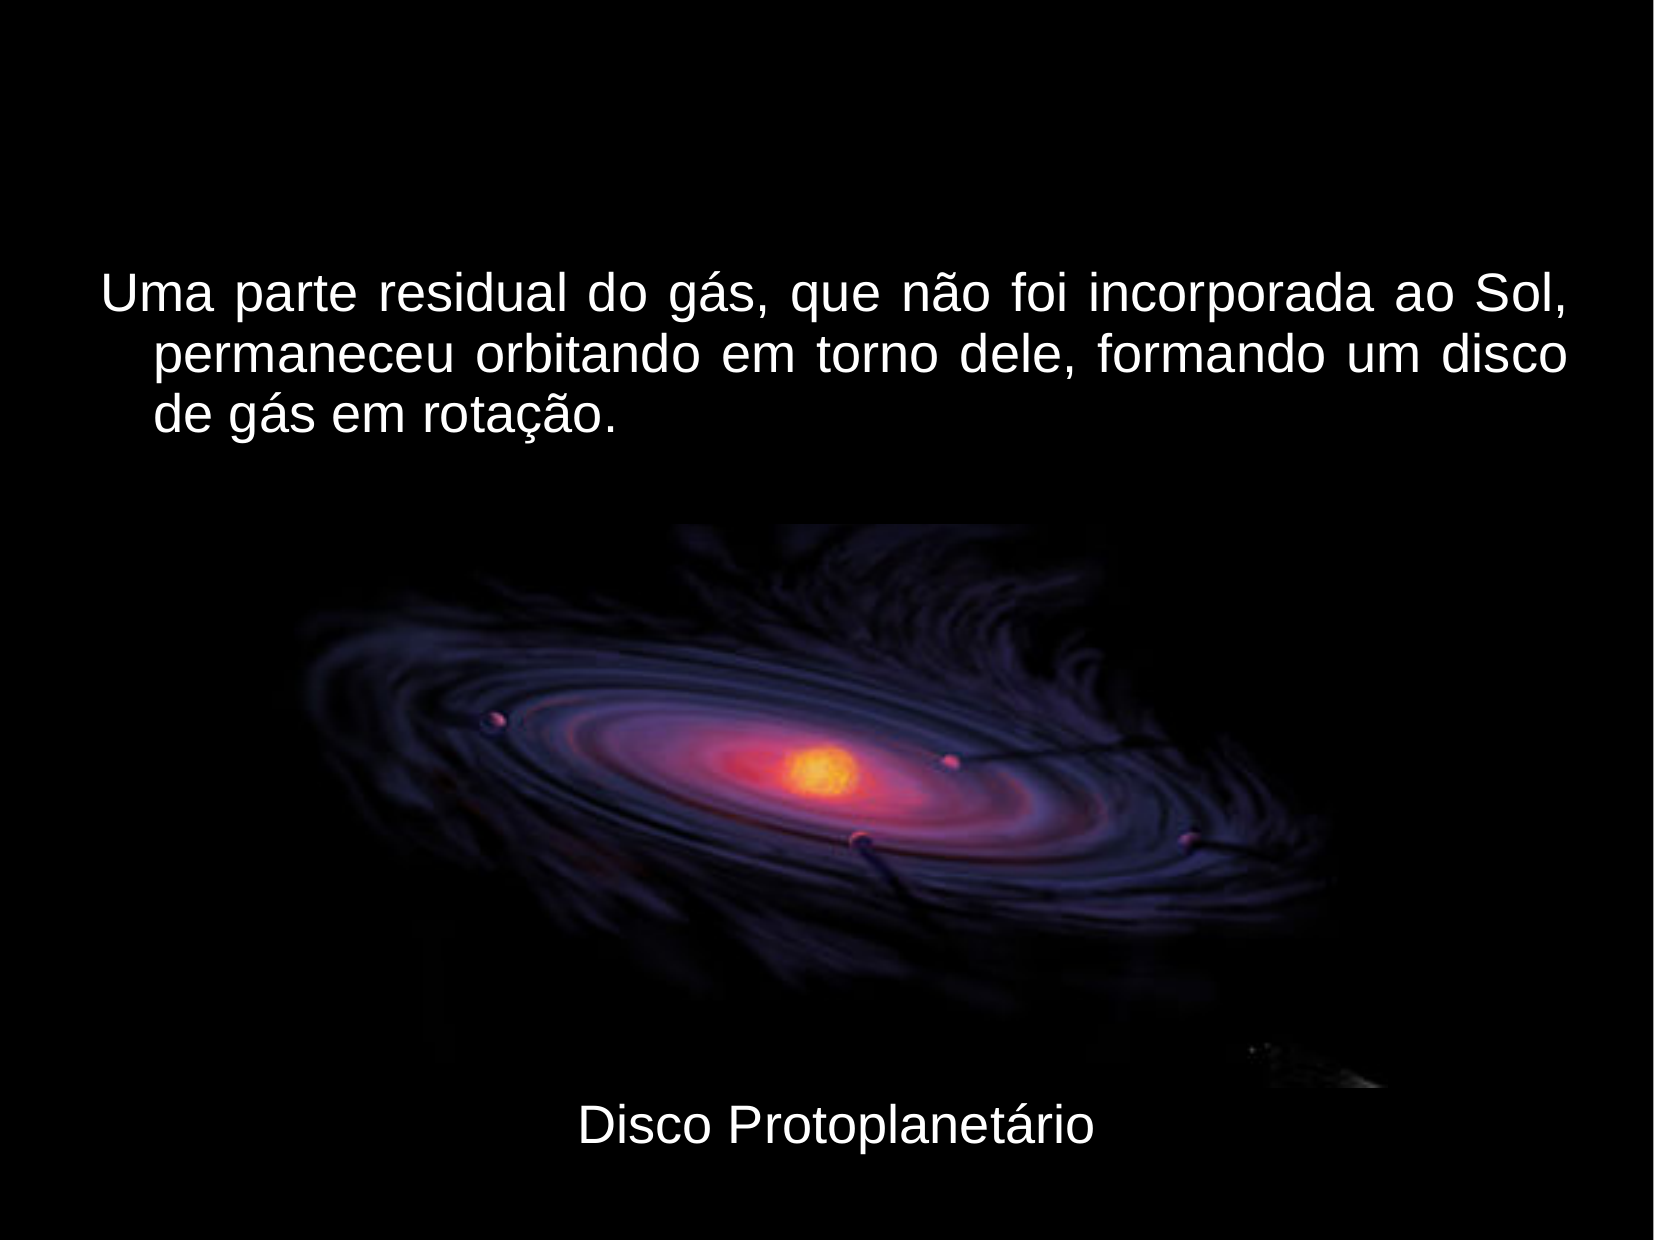

#
Uma parte residual do gás, que não foi incorporada ao Sol, permaneceu orbitando em torno dele, formando um disco de gás em rotação.
Disco Protoplanetário